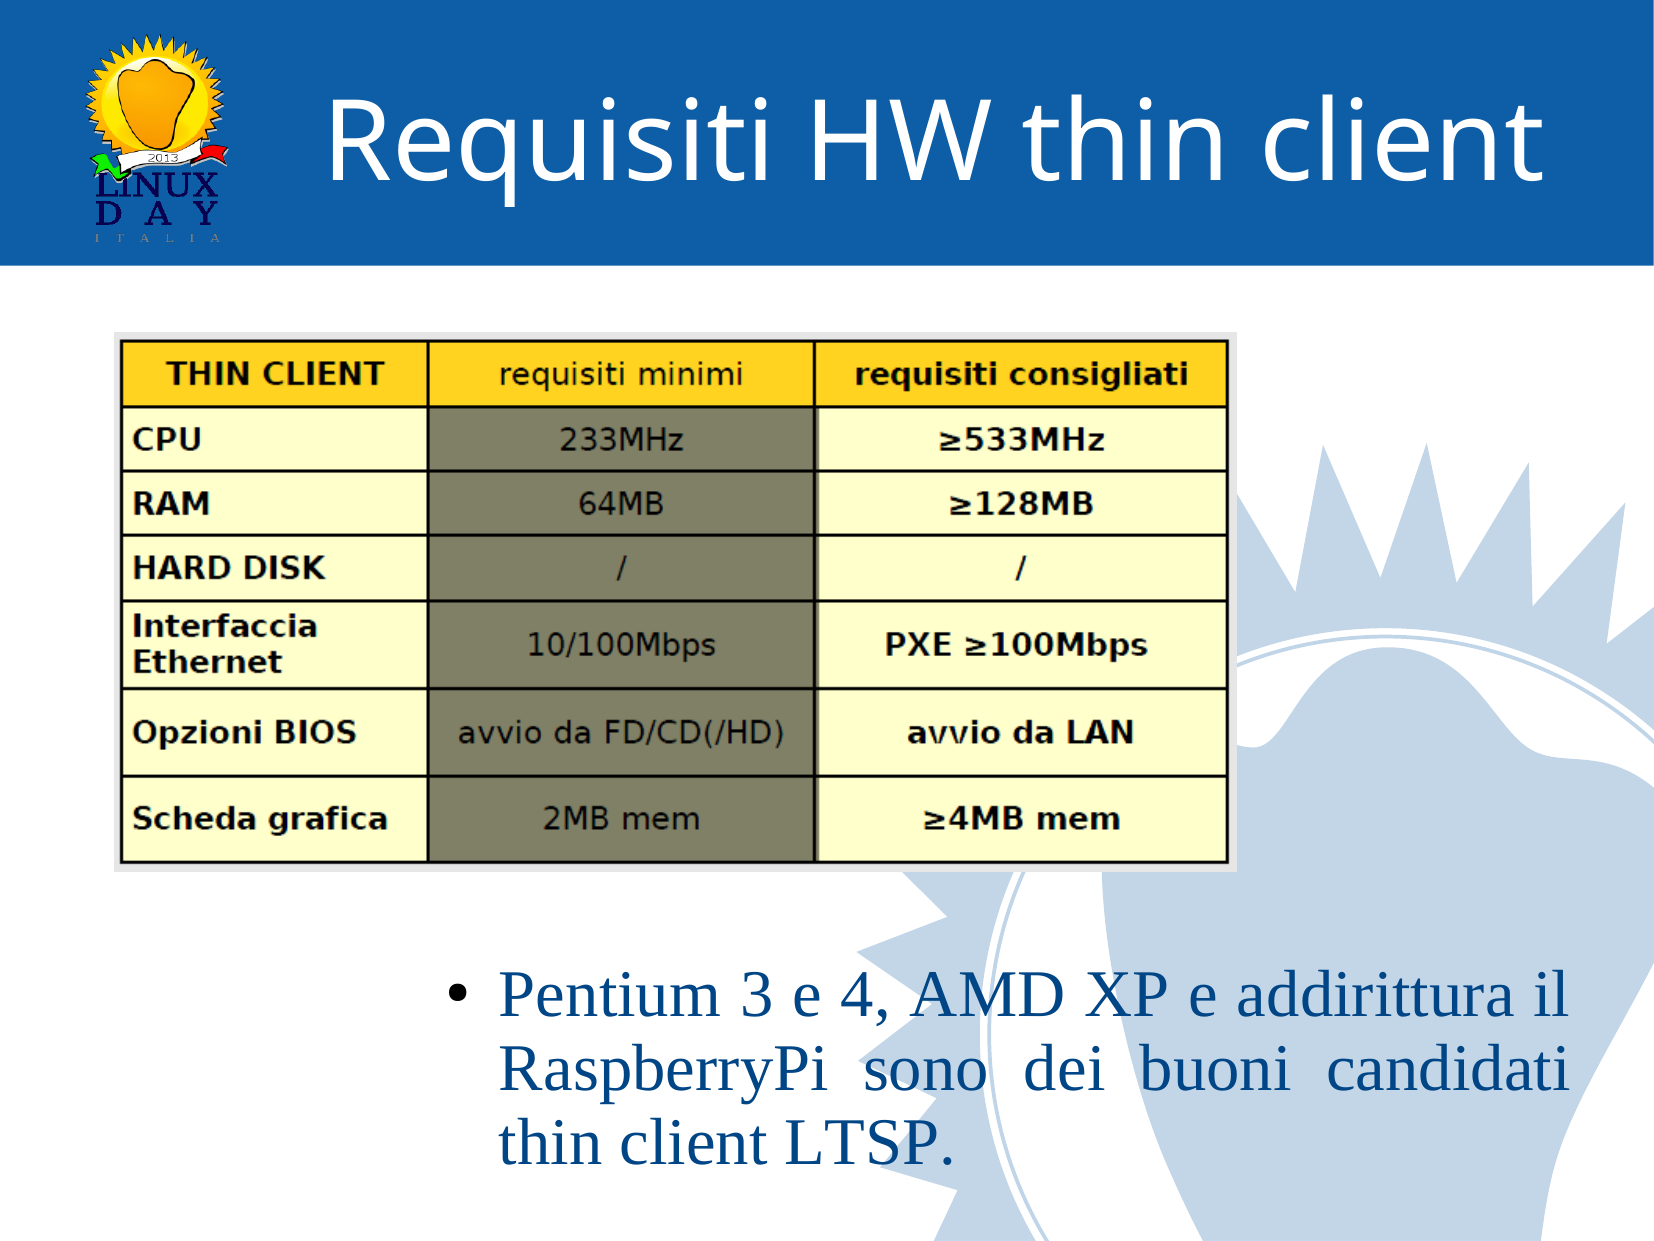

# Requisiti HW thin client
Pentium 3 e 4, AMD XP e addirittura il RaspberryPi sono dei buoni candidati thin client LTSP.